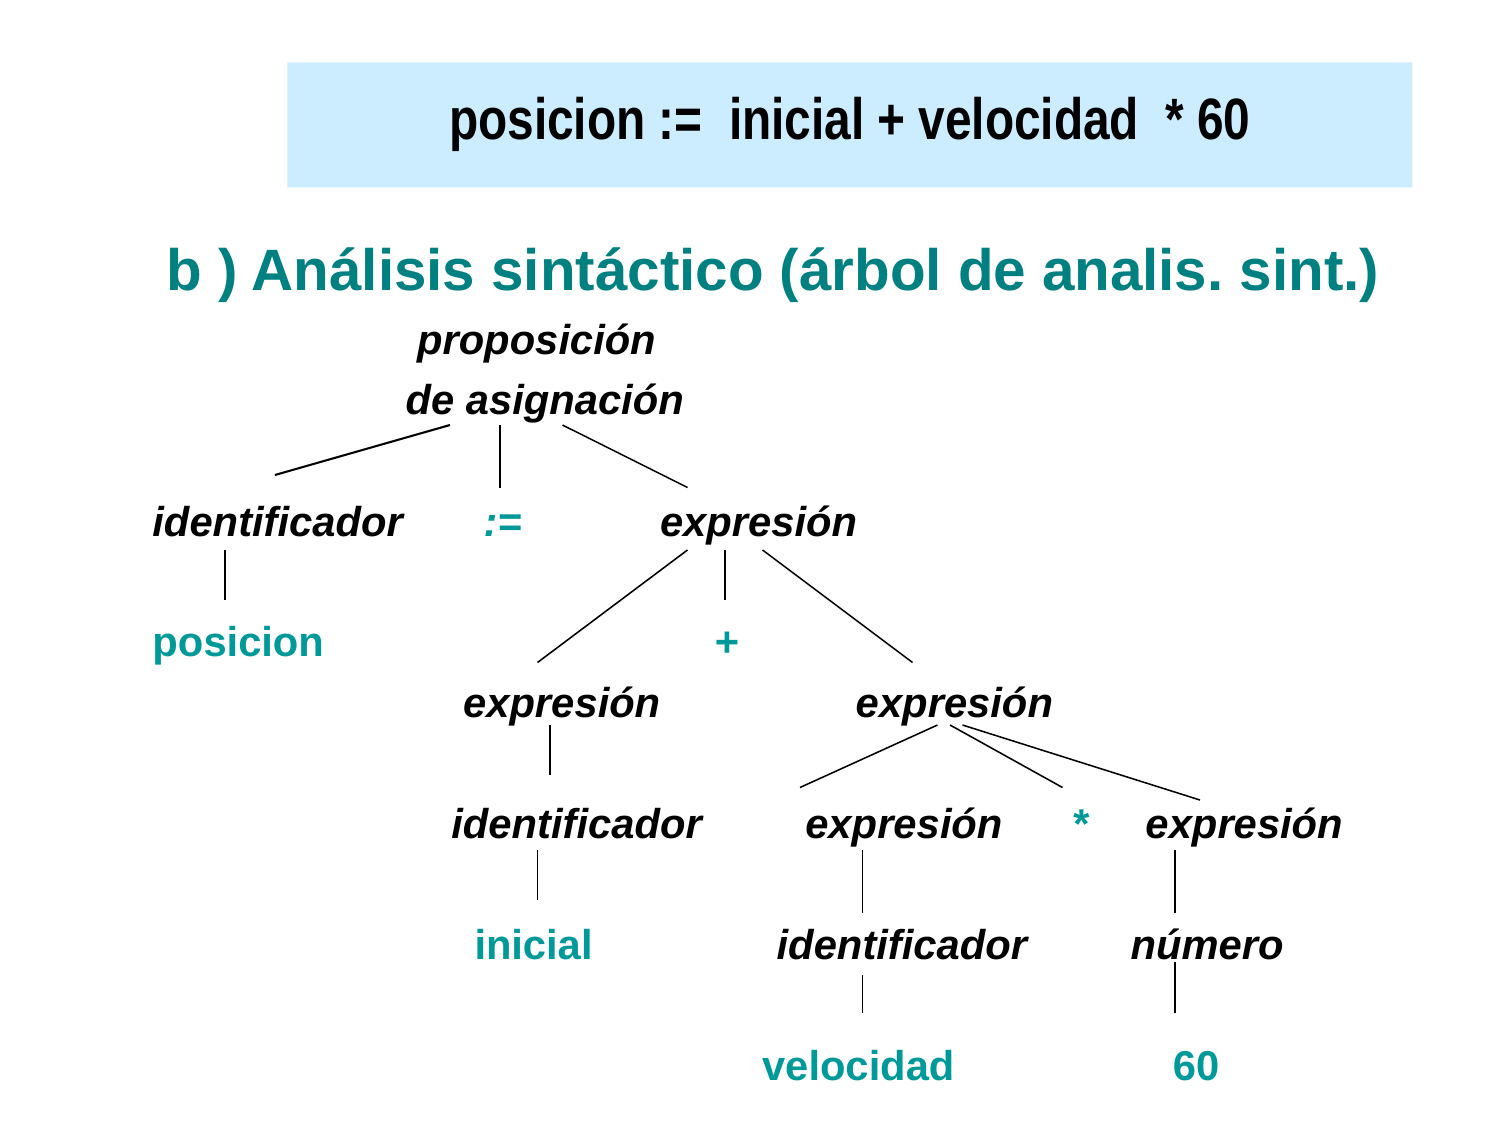

# posicion := inicial + velocidad * 60
 b ) Análisis sintáctico (árbol de analis. sint.)
 proposición
 de asignación
identificador := expresión
posicion +
 expresión expresión
 identificador expresión * expresión
 inicial identificador número
 velocidad 60
Año 2004
18